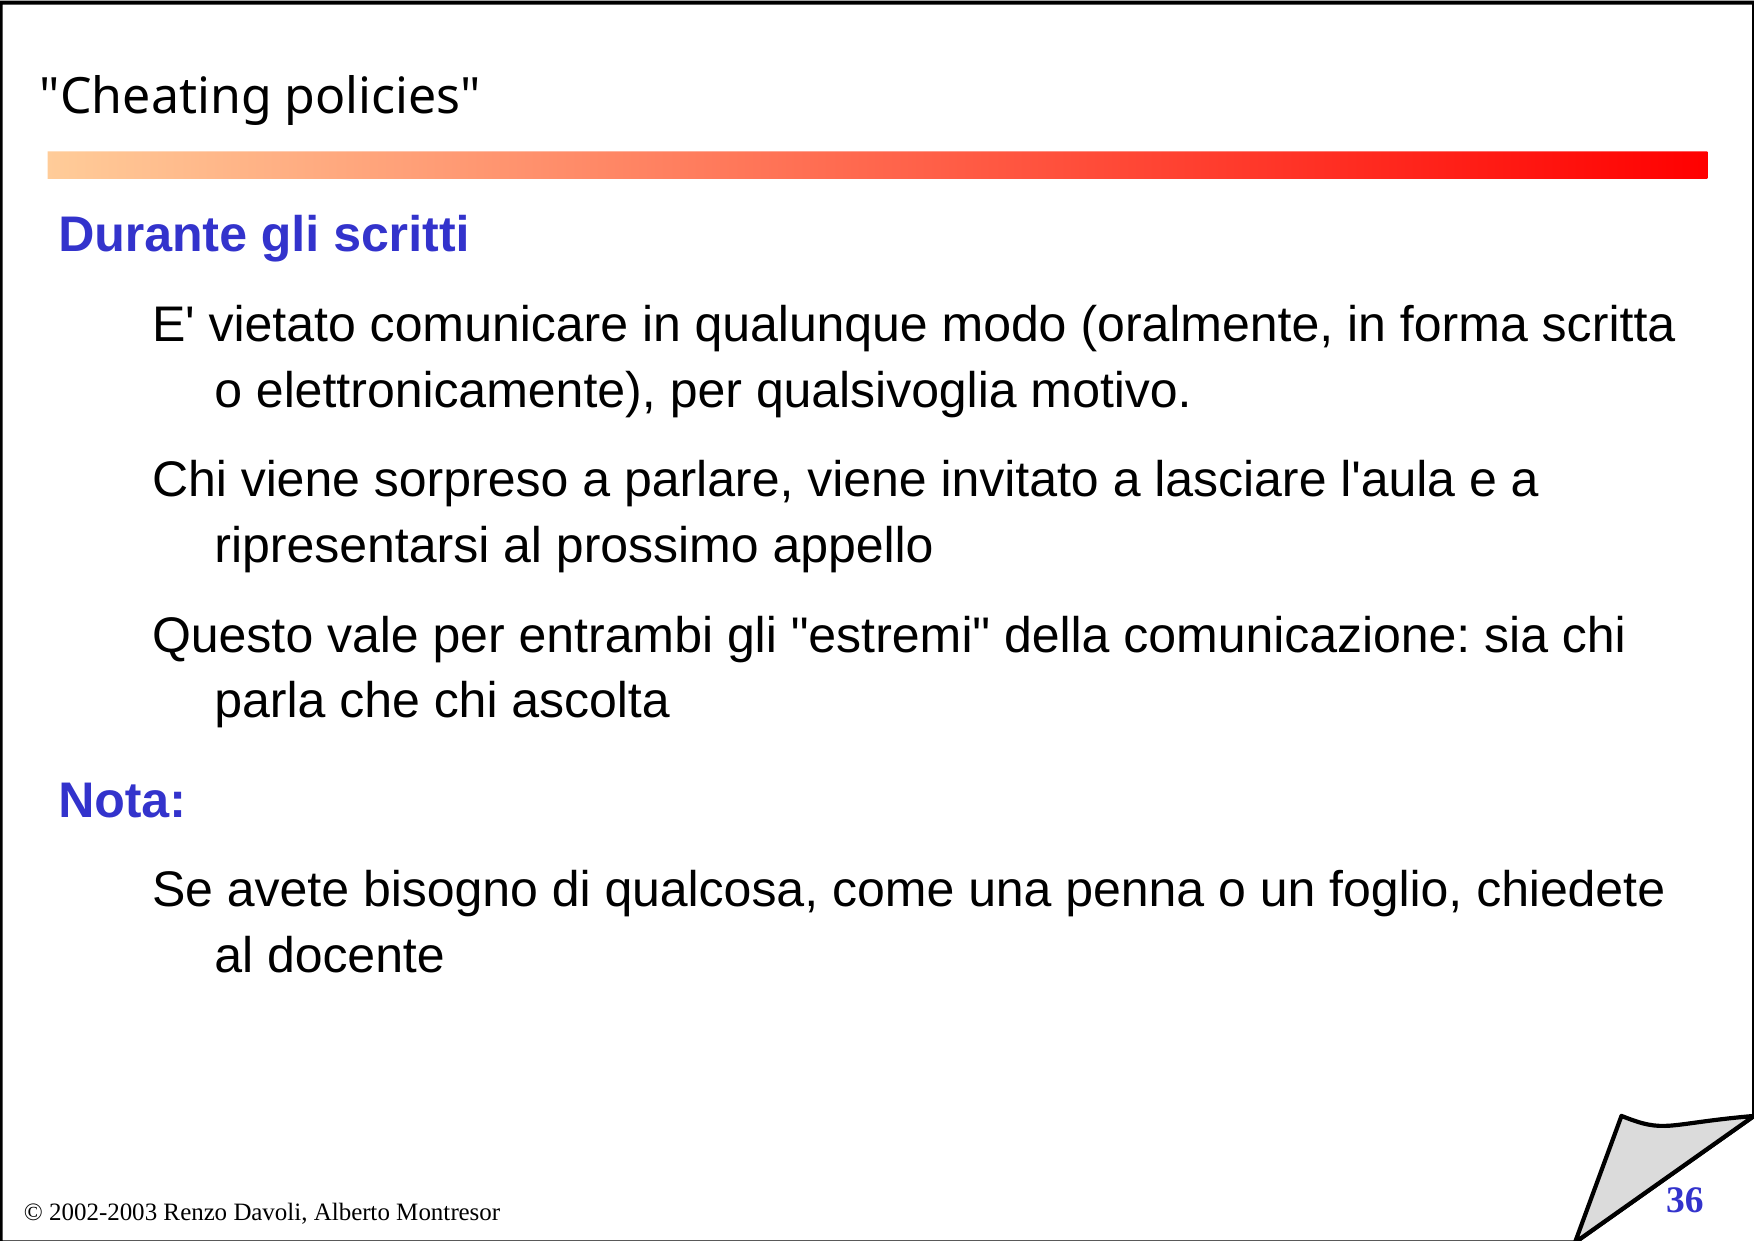

# "Cheating policies"
Durante gli scritti
E' vietato comunicare in qualunque modo (oralmente, in forma scritta o elettronicamente), per qualsivoglia motivo.
Chi viene sorpreso a parlare, viene invitato a lasciare l'aula e a ripresentarsi al prossimo appello
Questo vale per entrambi gli "estremi" della comunicazione: sia chi parla che chi ascolta
Nota:
Se avete bisogno di qualcosa, come una penna o un foglio, chiedete al docente